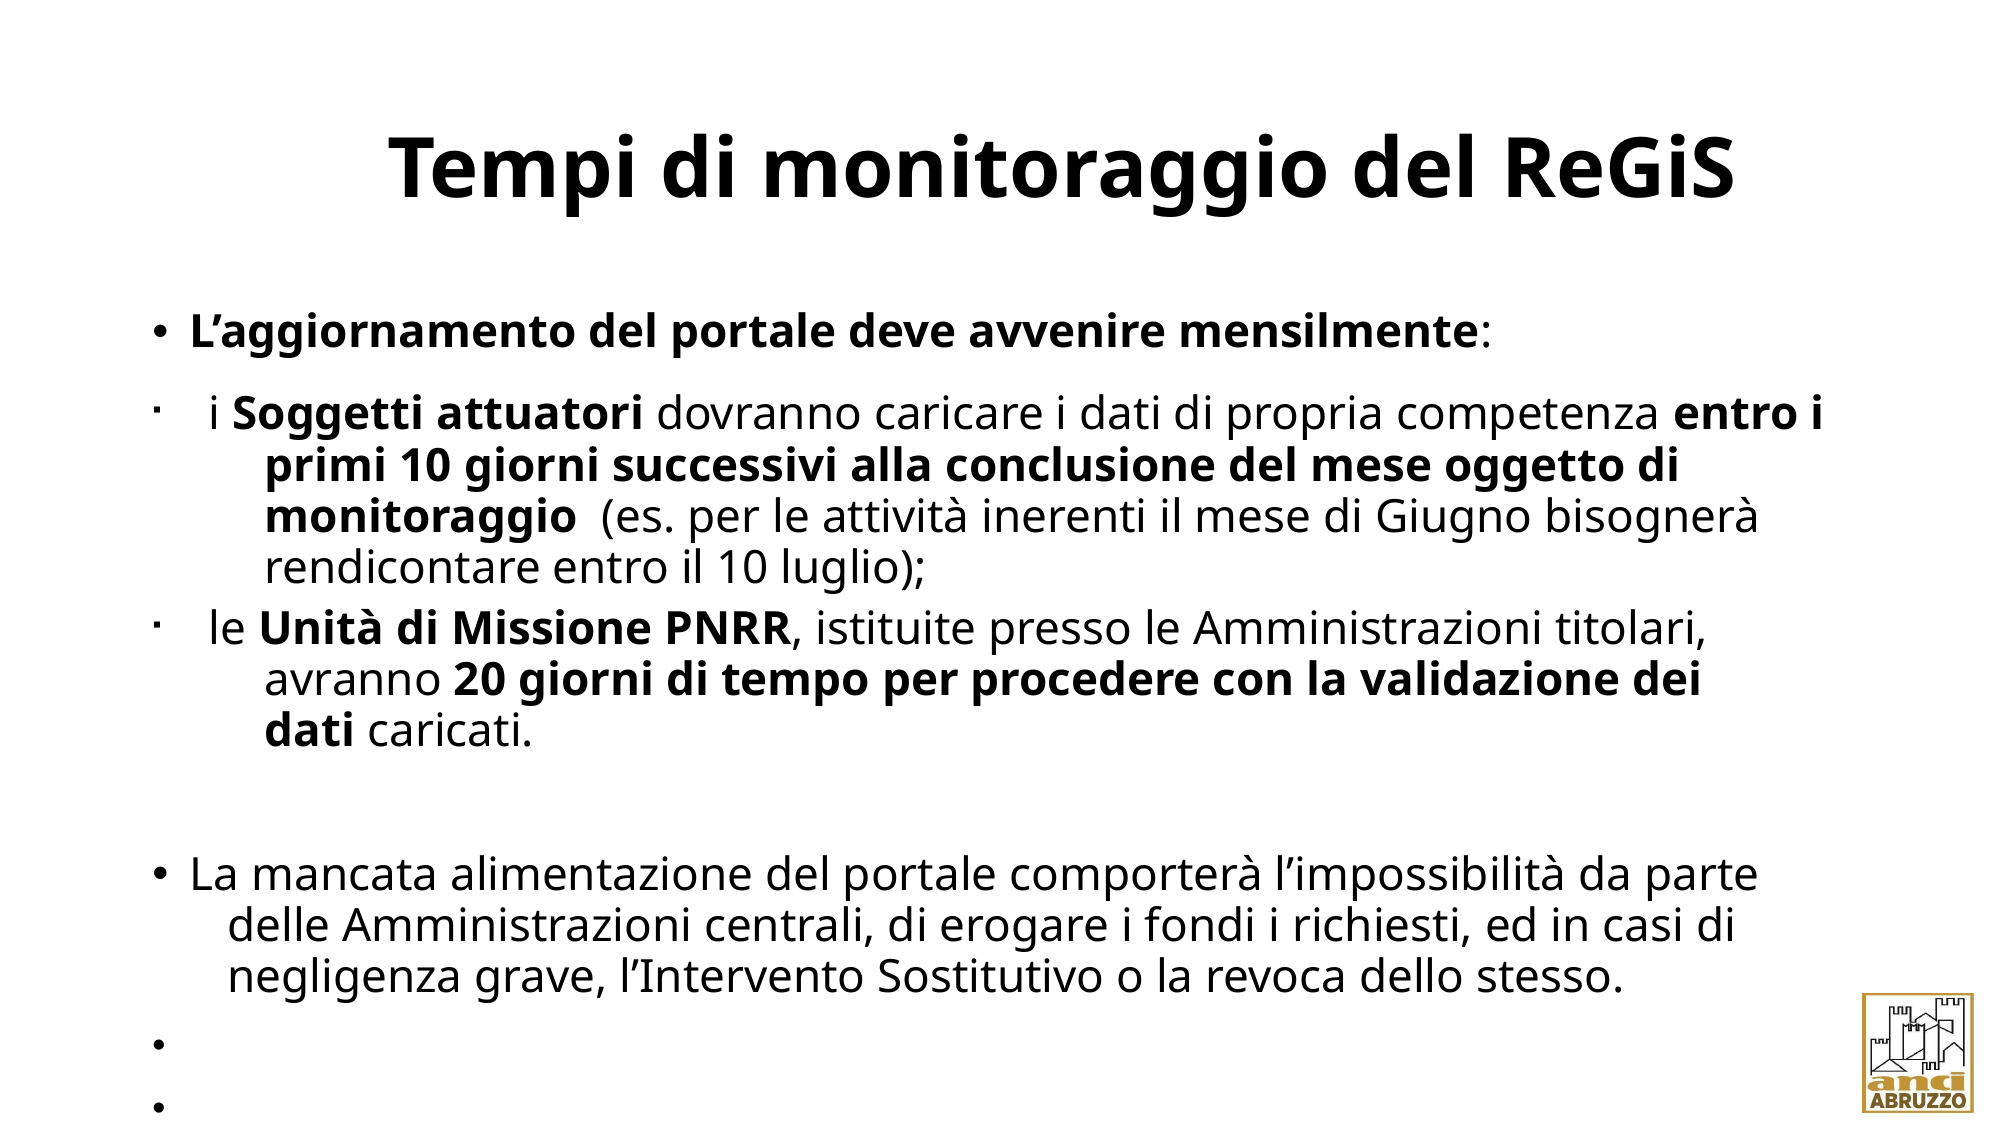

# Tempi di monitoraggio del ReGiS
L’aggiornamento del portale deve avvenire mensilmente:
i Soggetti attuatori dovranno caricare i dati di propria competenza entro i primi 10 giorni successivi alla conclusione del mese oggetto di monitoraggio  (es. per le attività inerenti il mese di Giugno bisognerà rendicontare entro il 10 luglio);
le Unità di Missione PNRR, istituite presso le Amministrazioni titolari, avranno 20 giorni di tempo per procedere con la validazione dei dati caricati.
La mancata alimentazione del portale comporterà l’impossibilità da parte delle Amministrazioni centrali, di erogare i fondi i richiesti, ed in casi di negligenza grave, l’Intervento Sostitutivo o la revoca dello stesso.